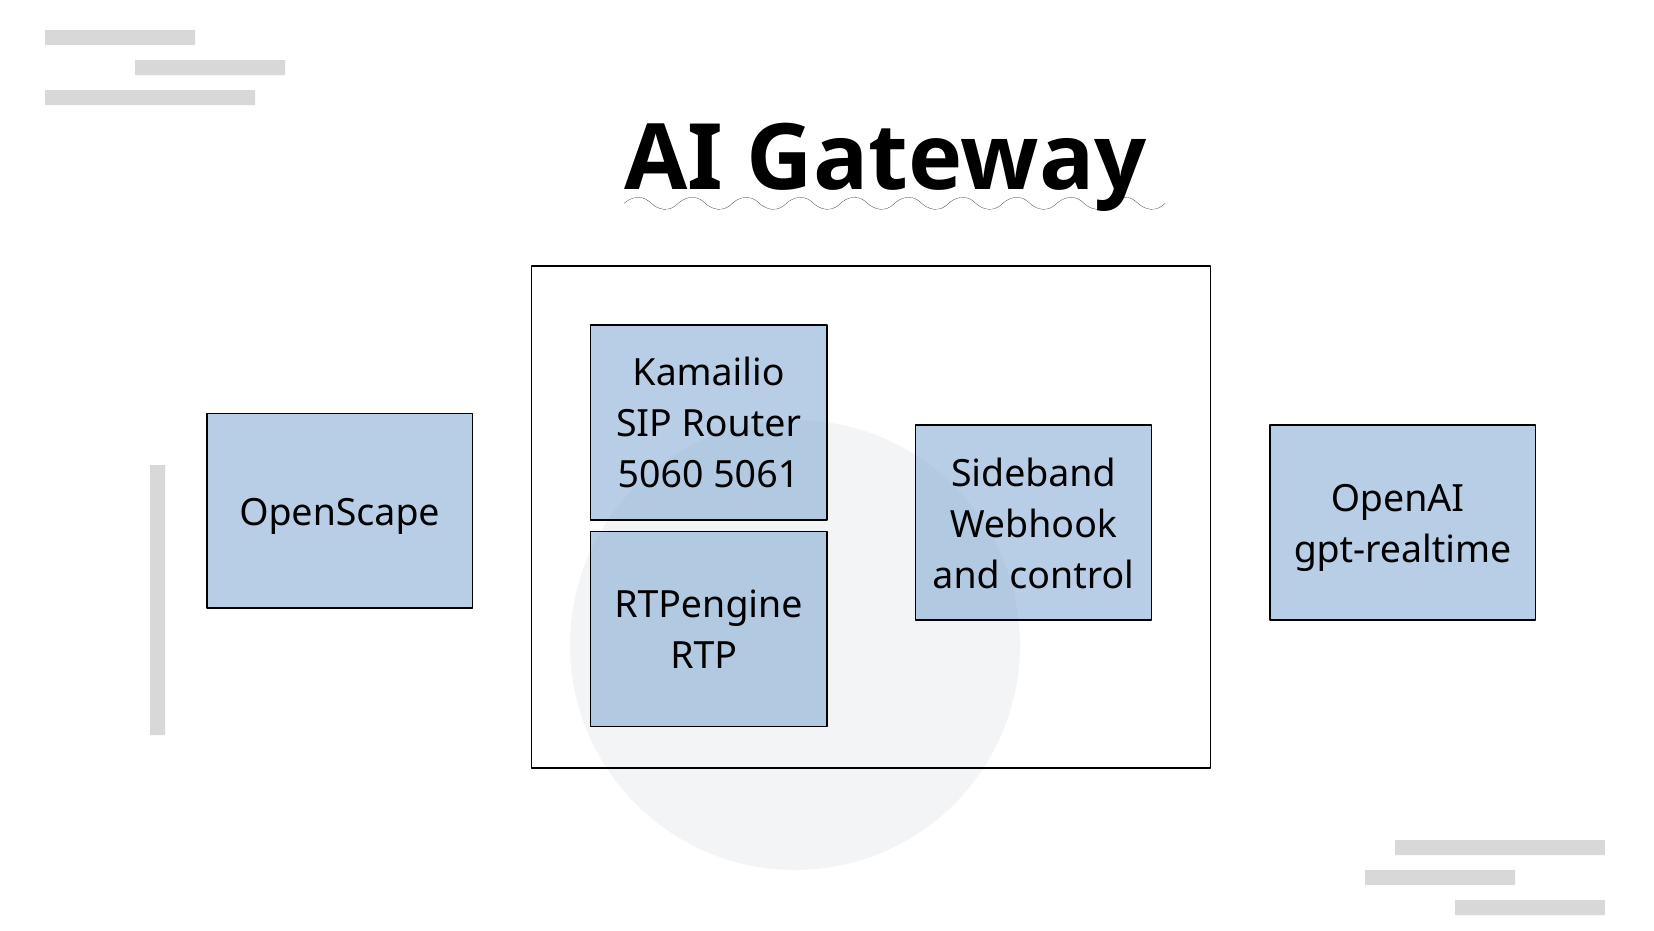

# AI Gateway
Kamailio SIP Router
5060 5061
OpenScape
Sideband
Webhook and control
OpenAI
gpt-realtime
RTPengine
RTP